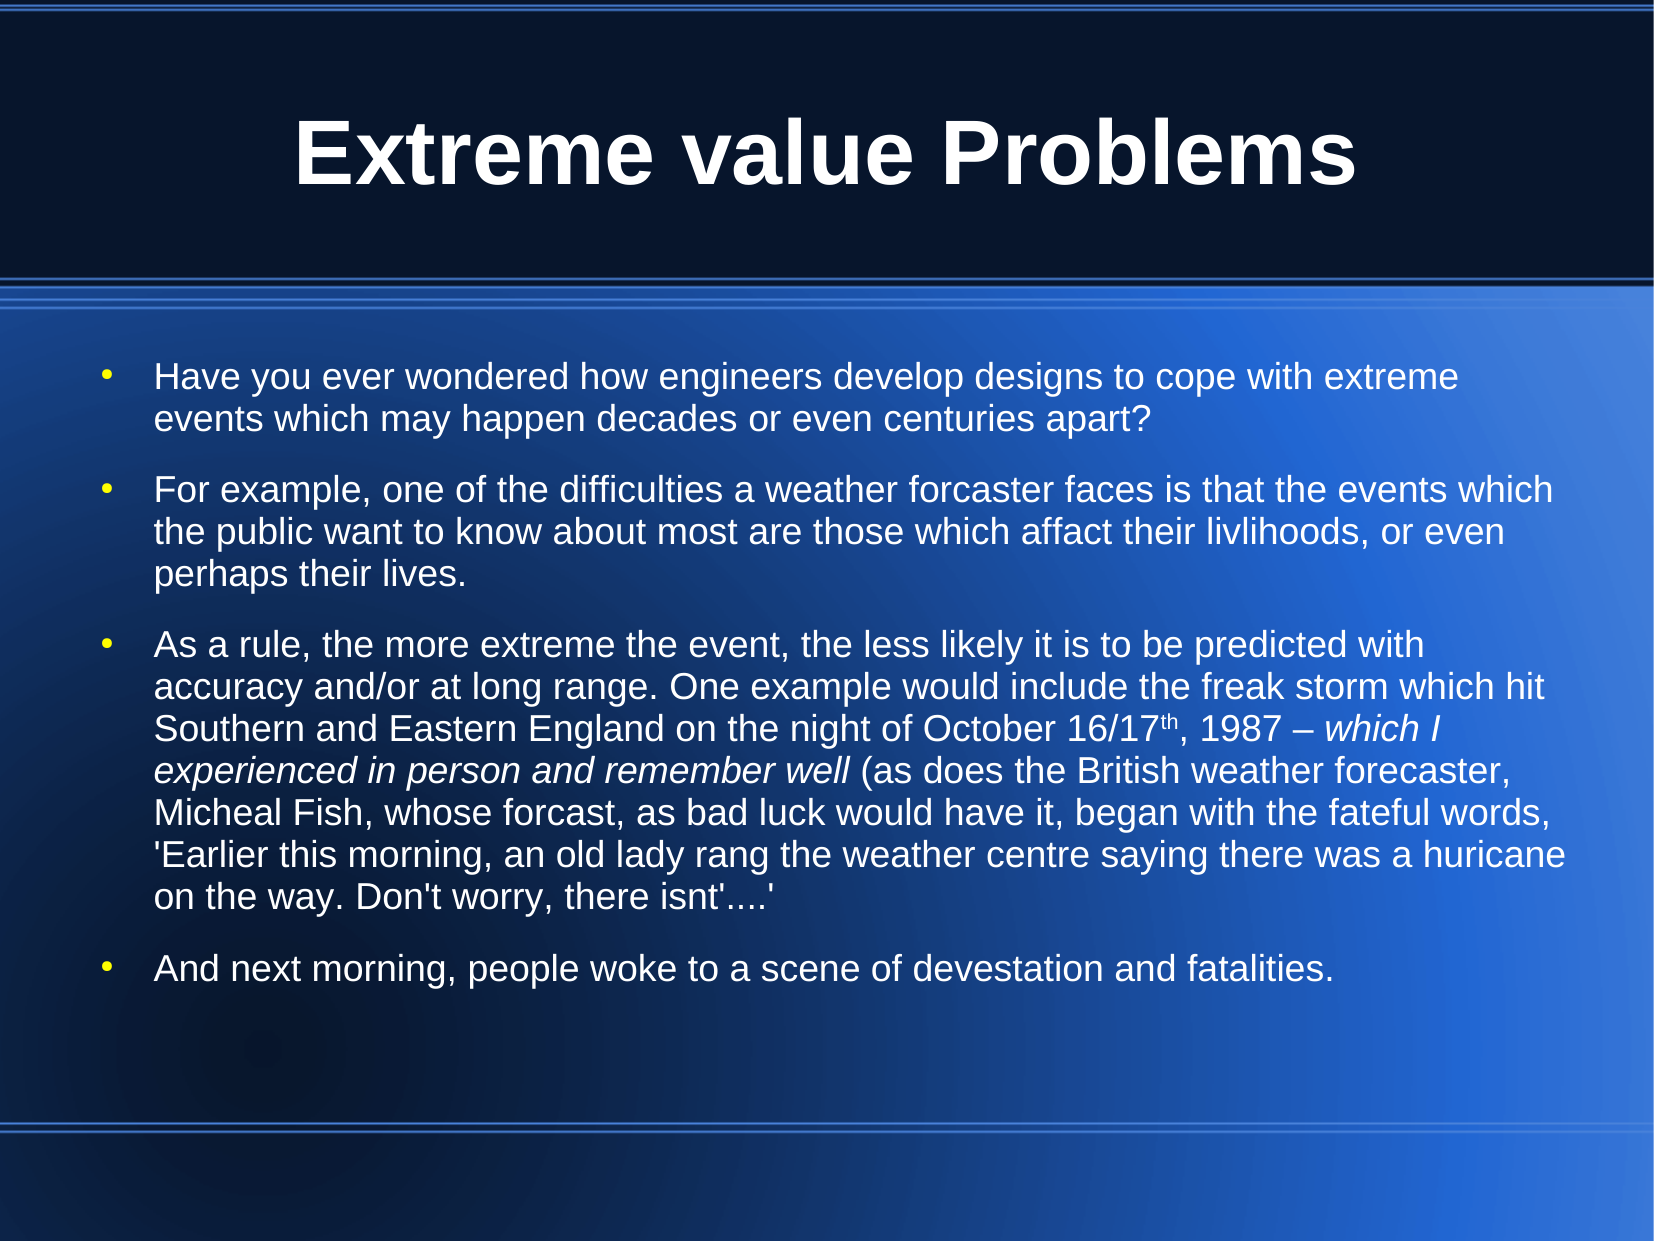

# Extreme value Problems
Have you ever wondered how engineers develop designs to cope with extreme events which may happen decades or even centuries apart?
For example, one of the difficulties a weather forcaster faces is that the events which the public want to know about most are those which affact their livlihoods, or even perhaps their lives.
As a rule, the more extreme the event, the less likely it is to be predicted with accuracy and/or at long range. One example would include the freak storm which hit Southern and Eastern England on the night of October 16/17th, 1987 – which I experienced in person and remember well (as does the British weather forecaster, Micheal Fish, whose forcast, as bad luck would have it, began with the fateful words, 'Earlier this morning, an old lady rang the weather centre saying there was a huricane on the way. Don't worry, there isnt'....'
And next morning, people woke to a scene of devestation and fatalities.